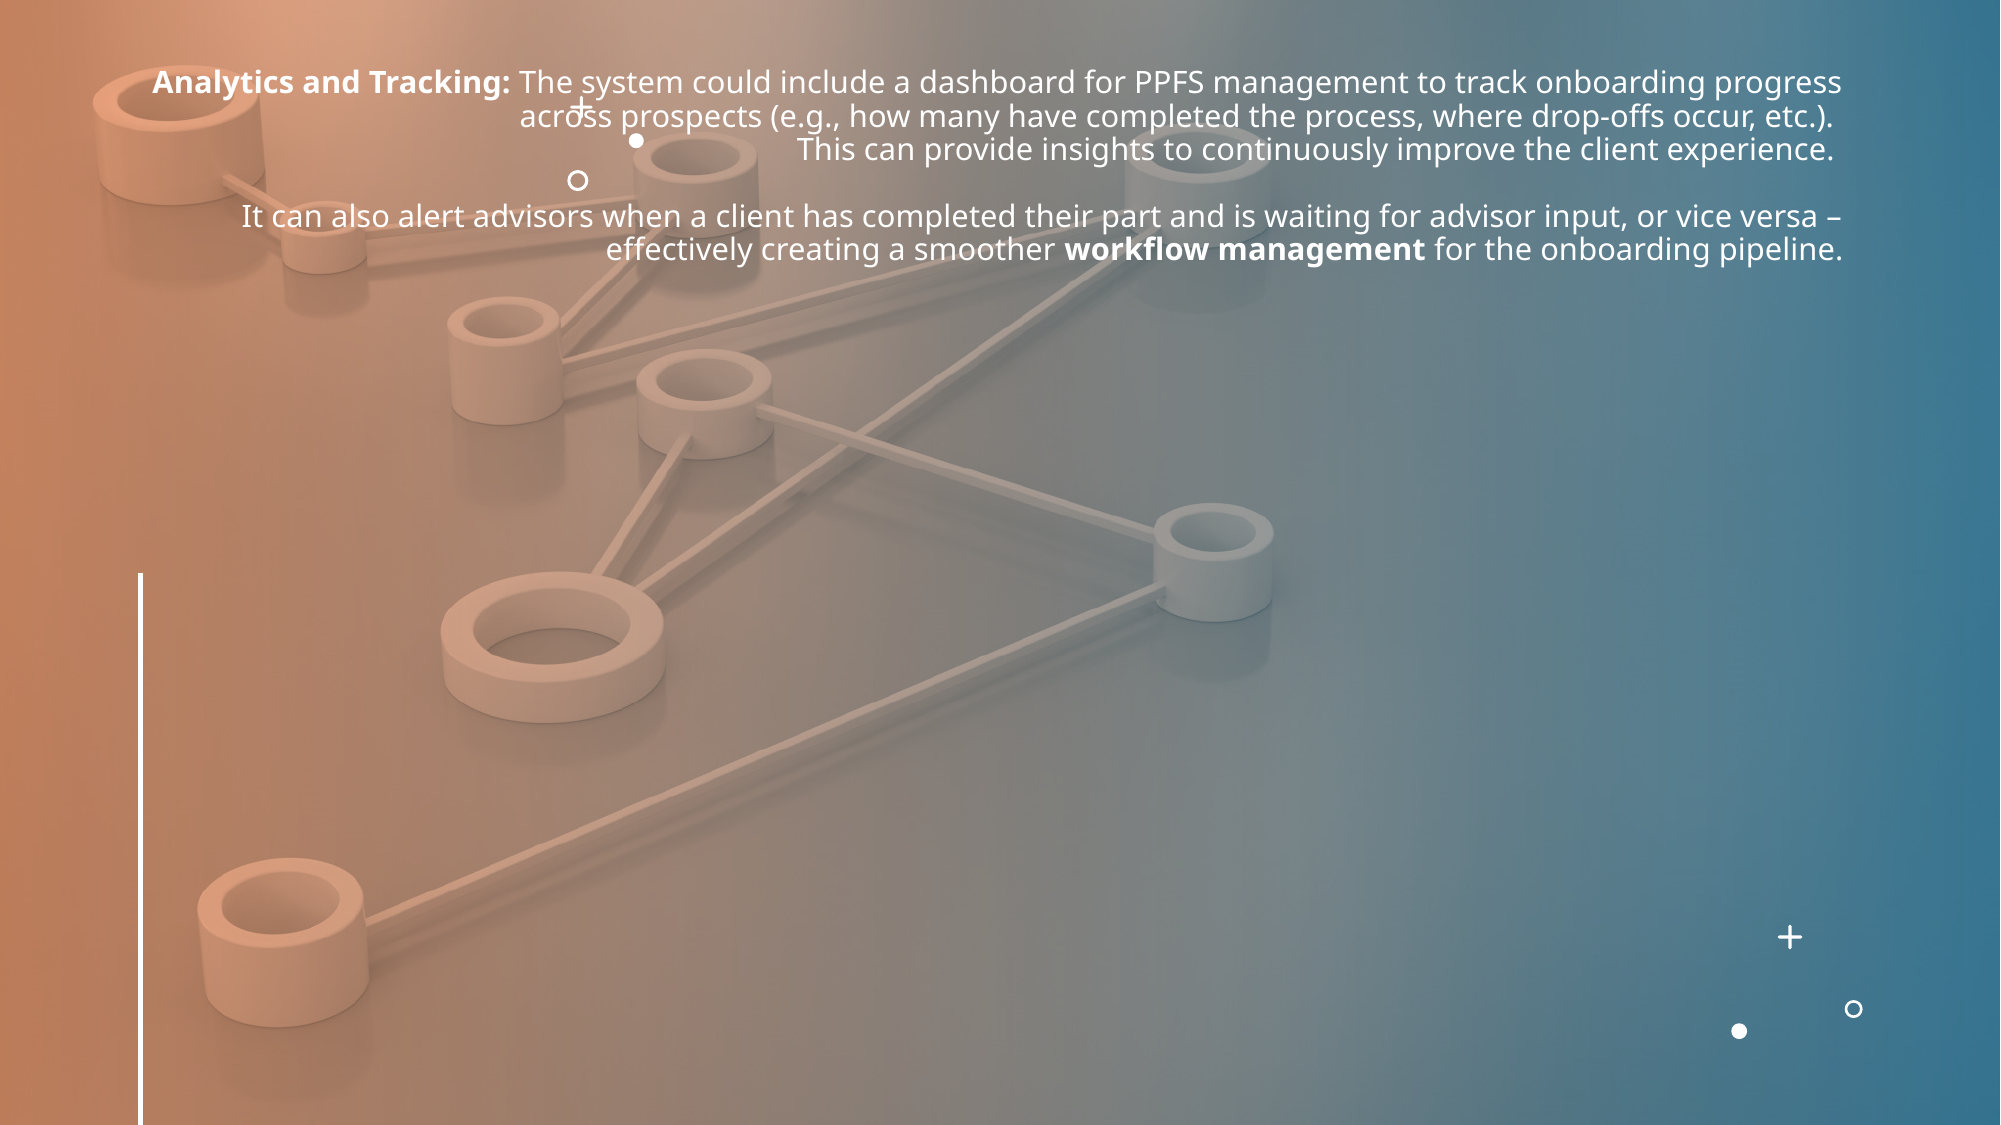

# Analytics and Tracking: The system could include a dashboard for PPFS management to track onboarding progress across prospects (e.g., how many have completed the process, where drop-offs occur, etc.). This can provide insights to continuously improve the client experience. It can also alert advisors when a client has completed their part and is waiting for advisor input, or vice versa – effectively creating a smoother workflow management for the onboarding pipeline.